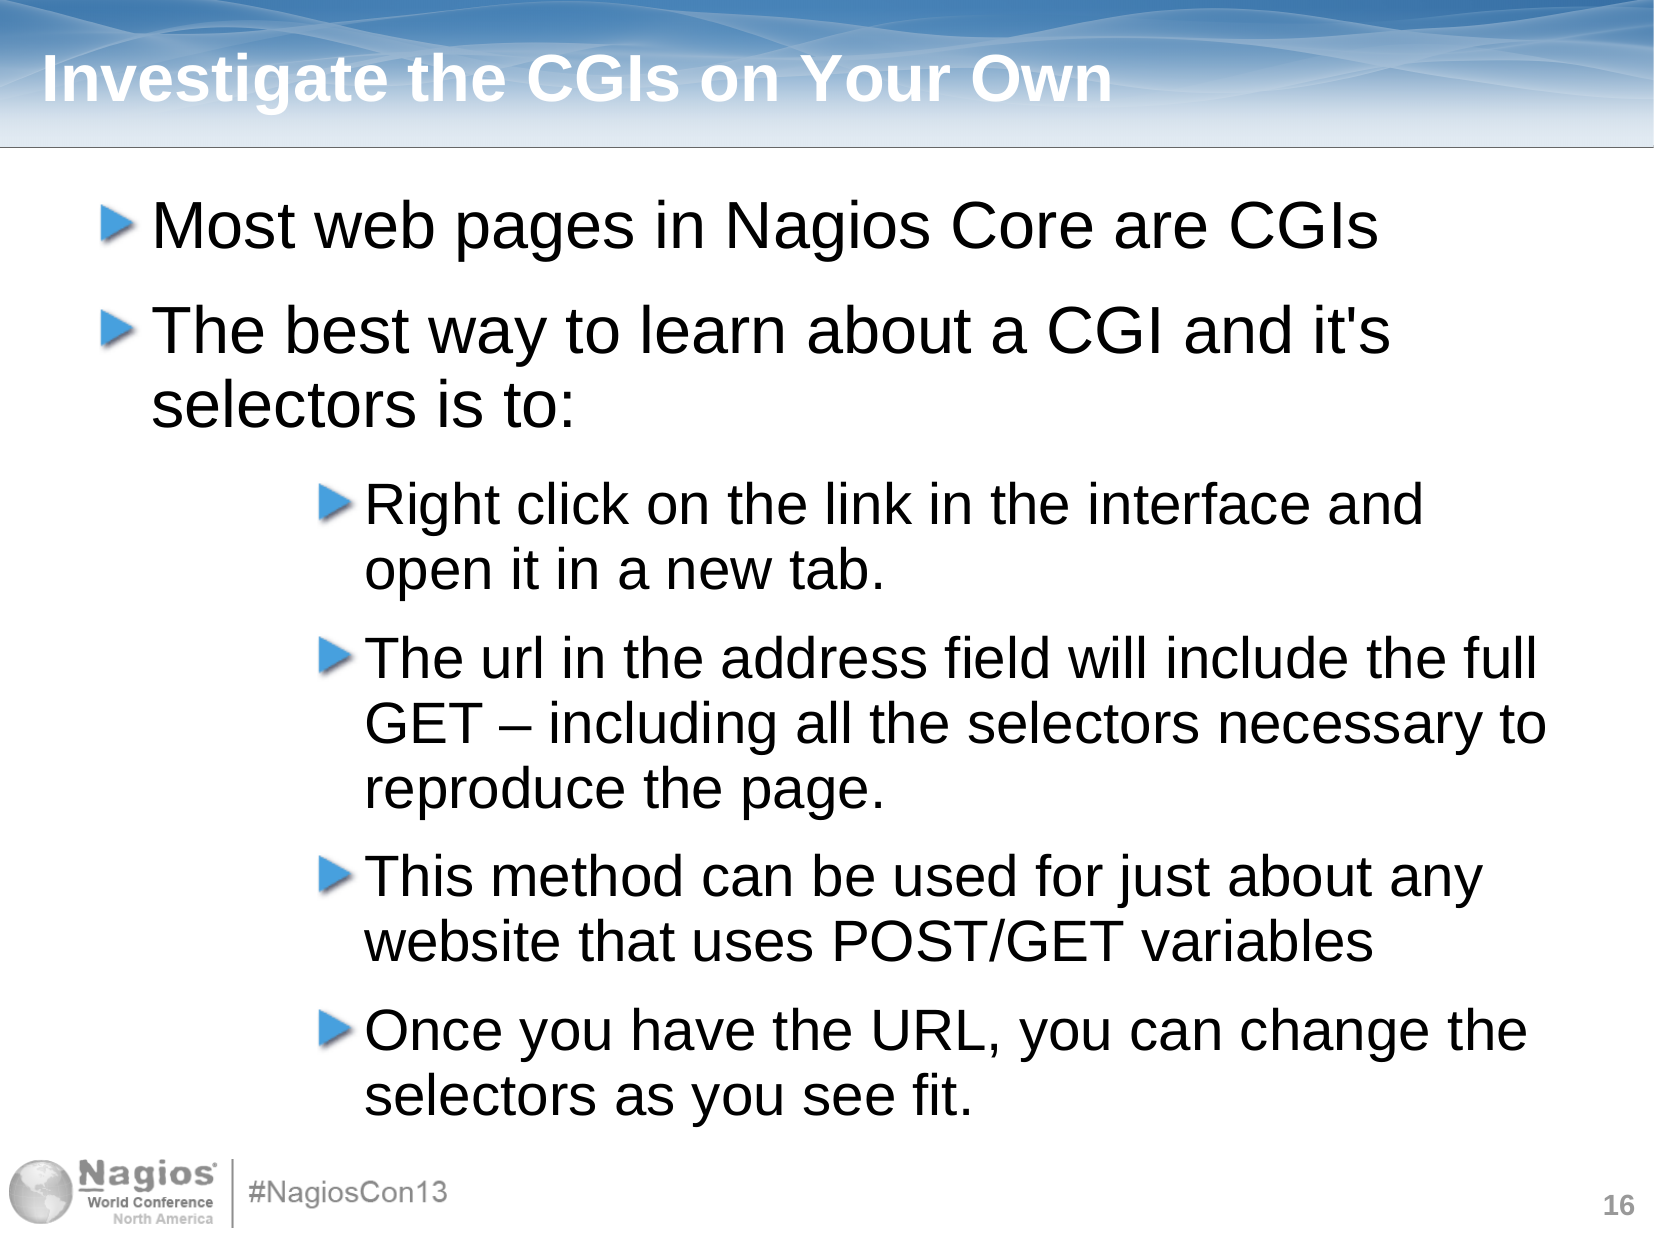

# Investigate the CGIs on Your Own
Most web pages in Nagios Core are CGIs
The best way to learn about a CGI and it's selectors is to:
Right click on the link in the interface and open it in a new tab.
The url in the address field will include the full GET – including all the selectors necessary to reproduce the page.
This method can be used for just about any website that uses POST/GET variables
Once you have the URL, you can change the selectors as you see fit.
16